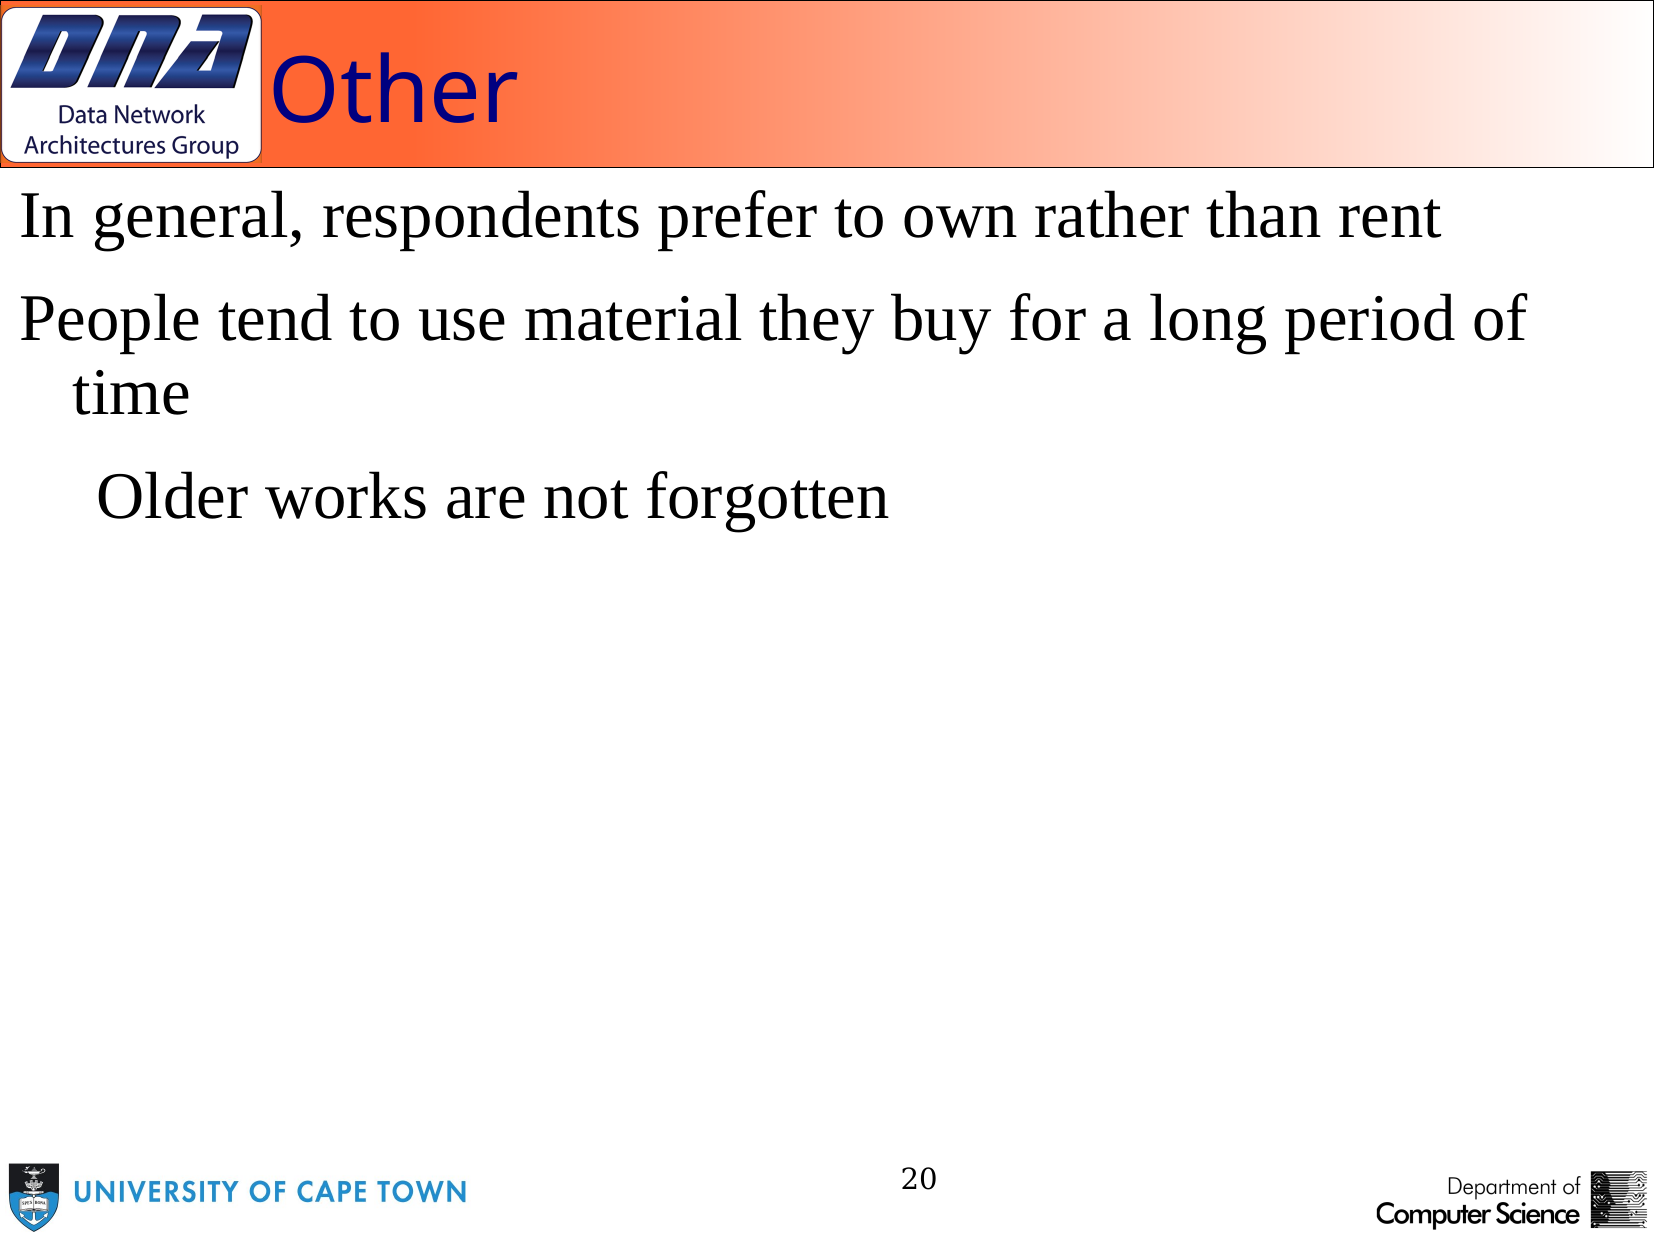

# Other
In general, respondents prefer to own rather than rent
People tend to use material they buy for a long period of time
Older works are not forgotten
20